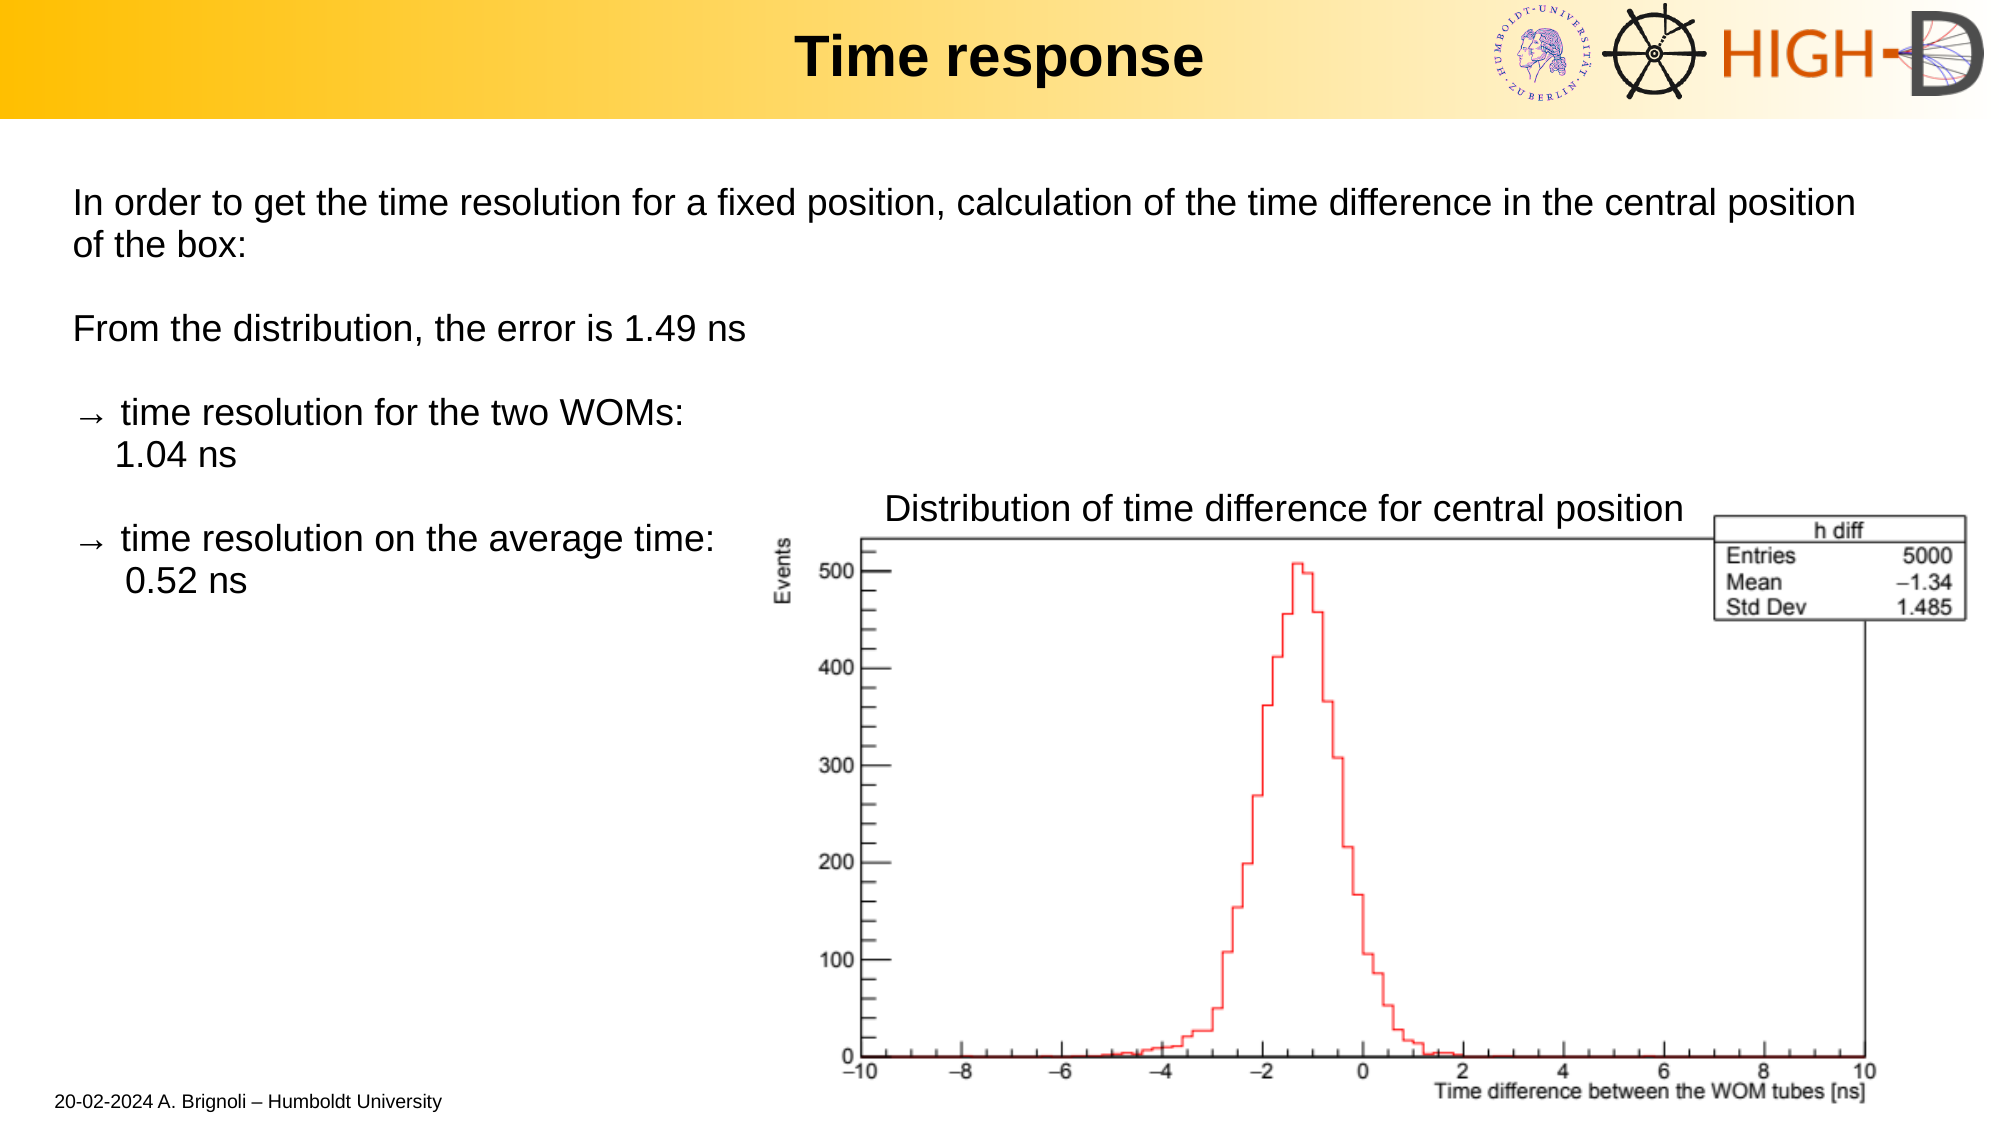

Time response
In order to get the time resolution for a fixed position, calculation of the time difference in the central position of the box:
From the distribution, the error is 1.49 ns
→ time resolution for the two WOMs:
 1.04 ns
→ time resolution on the average time:
 0.52 ns
Distribution of time difference for central position
20-02-2024 A. Brignoli – Humboldt University